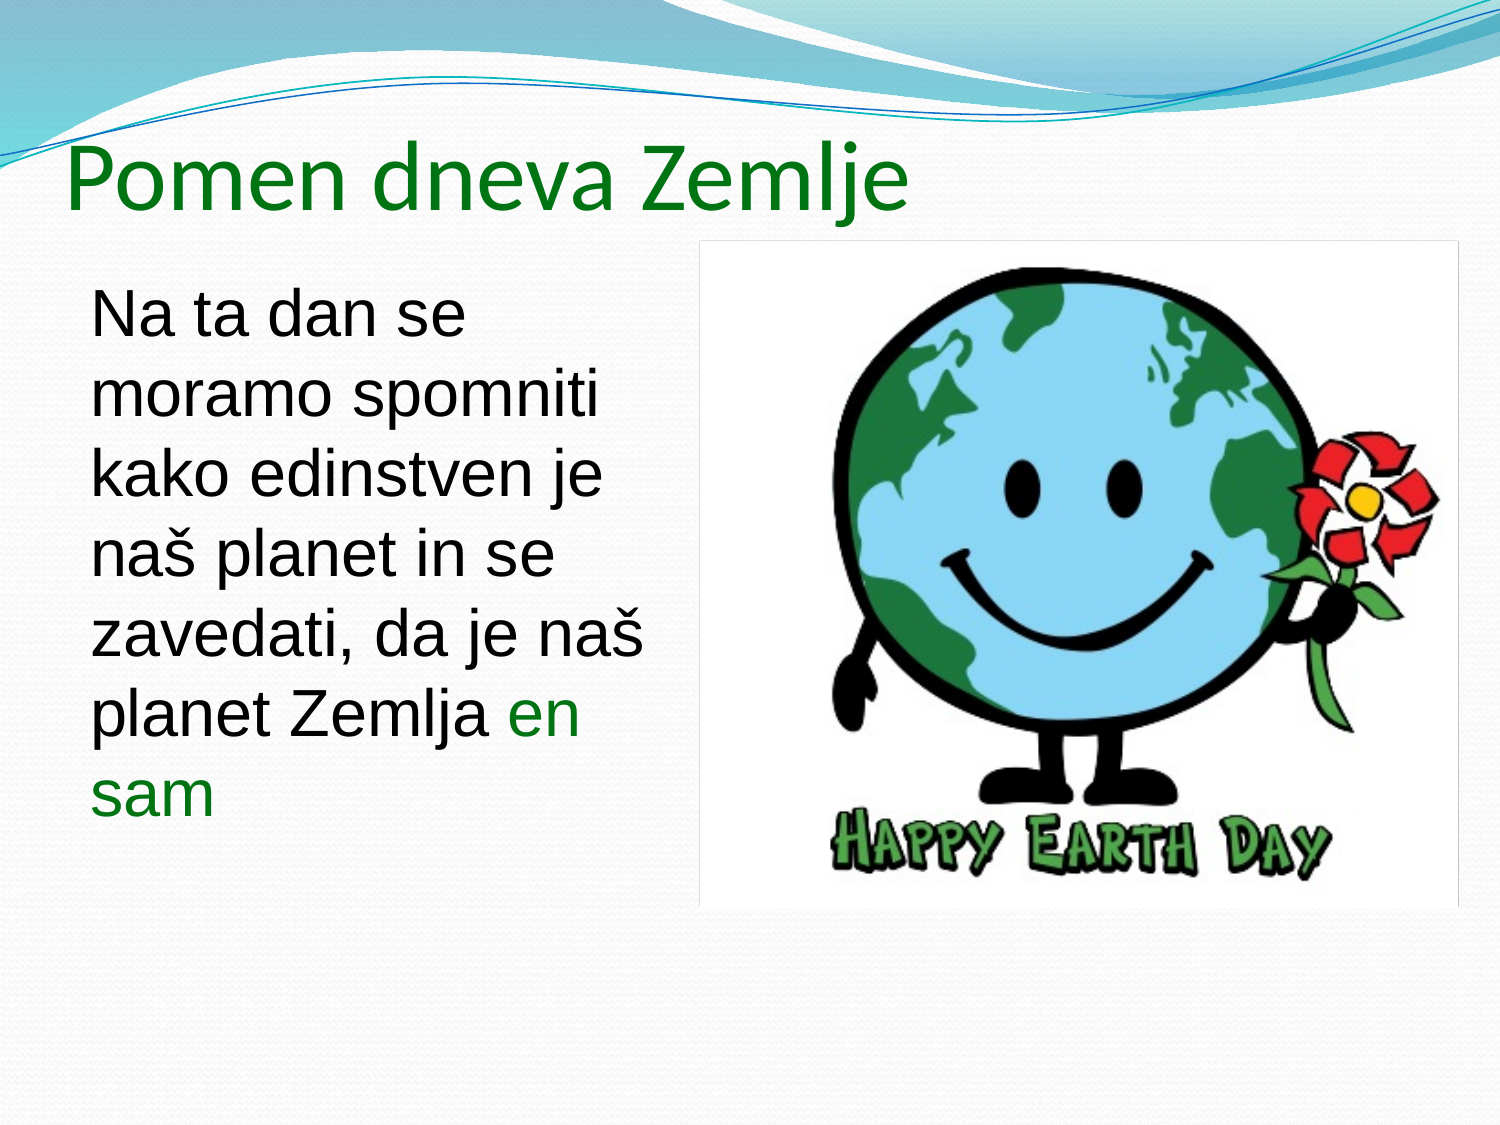

# Pomen dneva Zemlje
Na ta dan se moramo spomniti kako edinstven je naš planet in se zavedati, da je naš planet Zemlja en sam